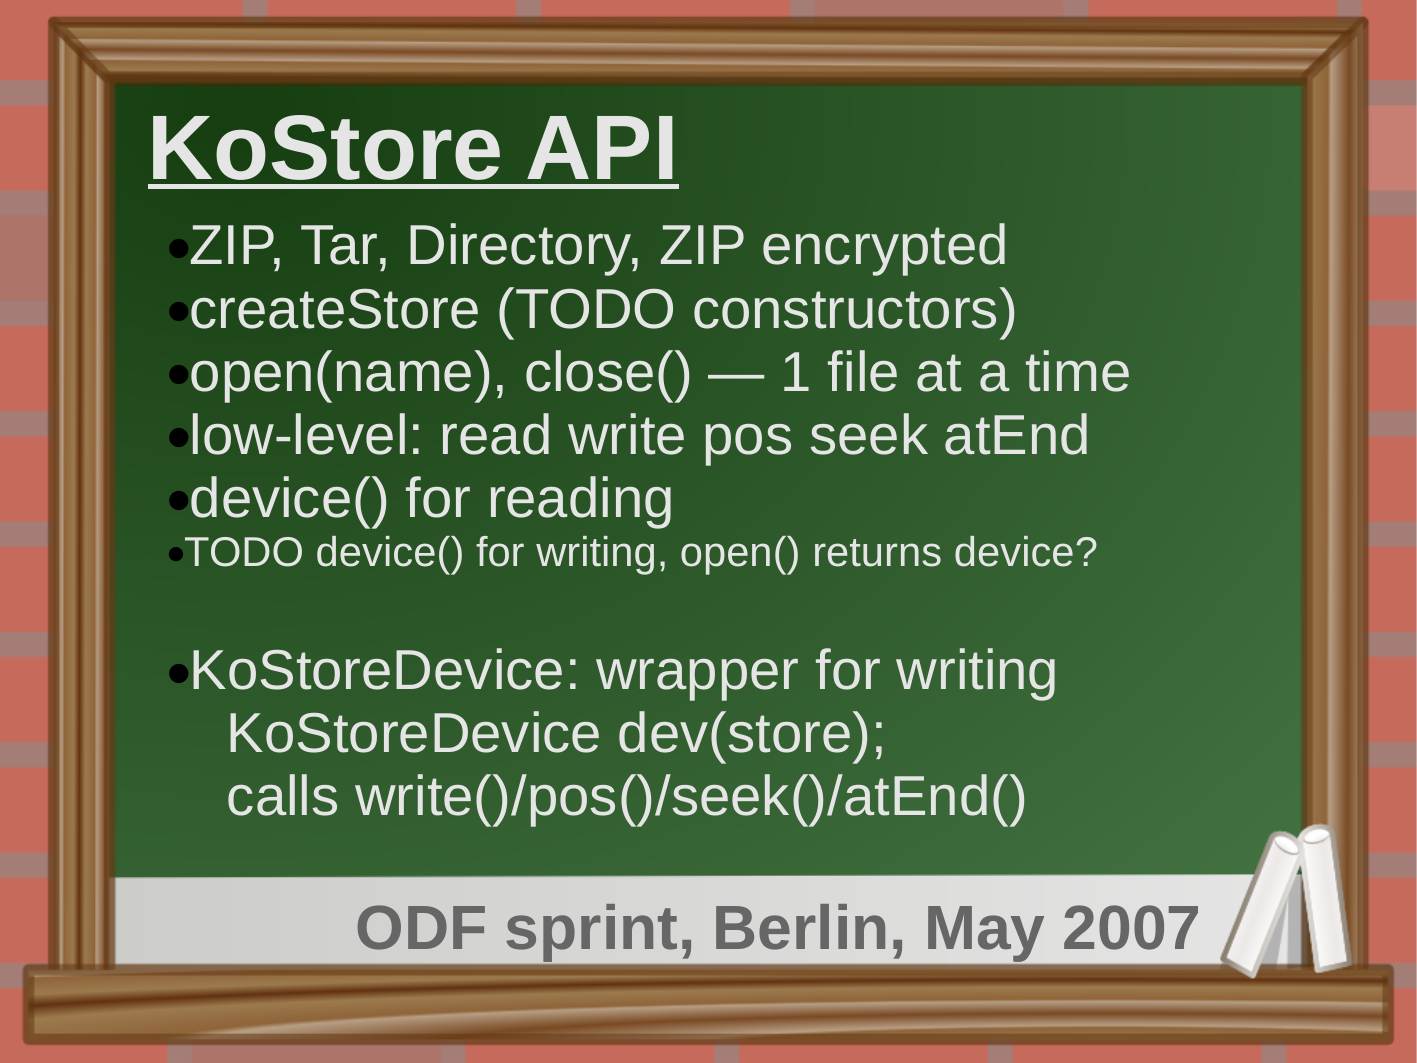

KoStore API
ZIP, Tar, Directory, ZIP encrypted
createStore (TODO constructors)
open(name), close() — 1 file at a time
low-level: read write pos seek atEnd
device() for reading
TODO device() for writing, open() returns device?
KoStoreDevice: wrapper for writing
KoStoreDevice dev(store);
calls write()/pos()/seek()/atEnd()